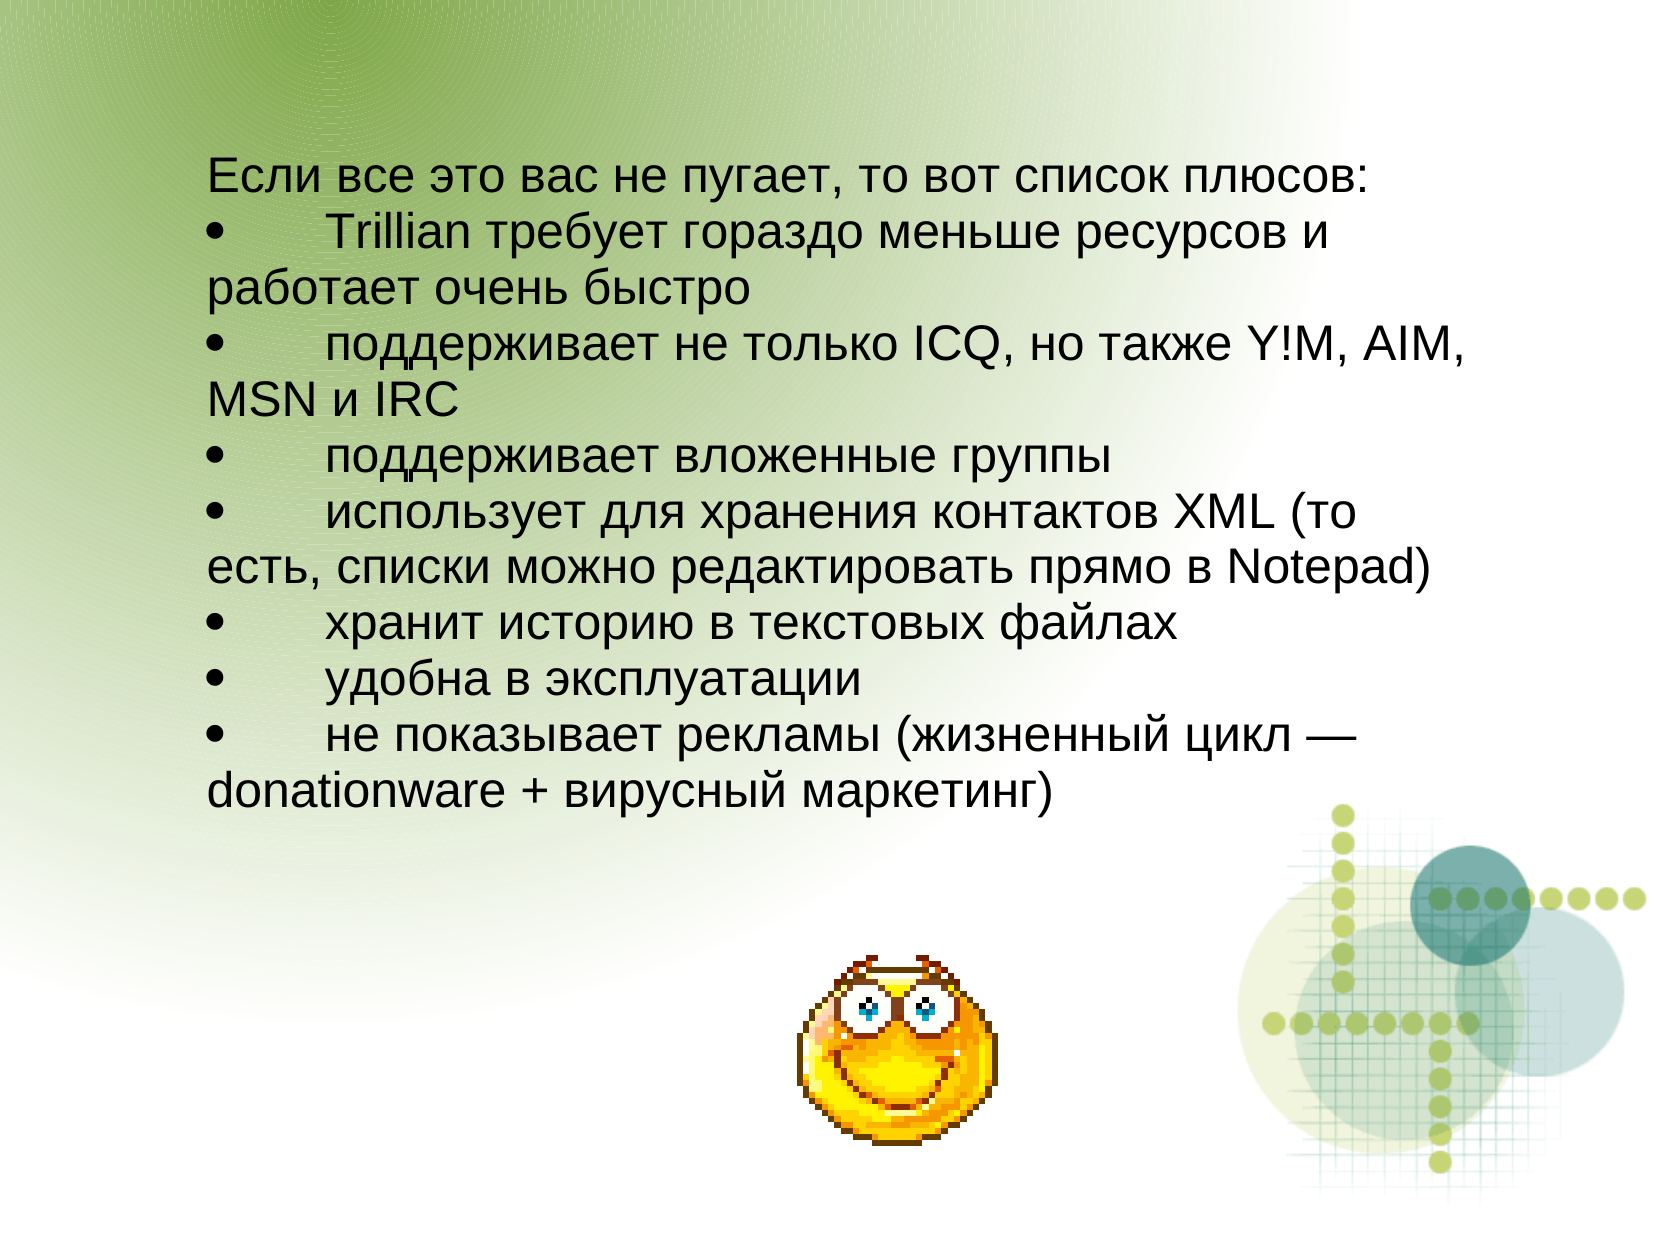

Если все это вас не пугает, то вот список плюсов:
·	Trillian требует гораздо меньше ресурсов и работает очень быстро
·	поддерживает не только ICQ, но также Y!M, AIM, MSN и IRC
·	поддерживает вложенные группы
·	использует для хранения контактов XML (то есть, списки можно редактировать прямо в Notepad)
·	хранит историю в текстовых файлах
·	удобна в эксплуатации
·	не показывает рекламы (жизненный цикл — donationware + вирусный маркетинг)